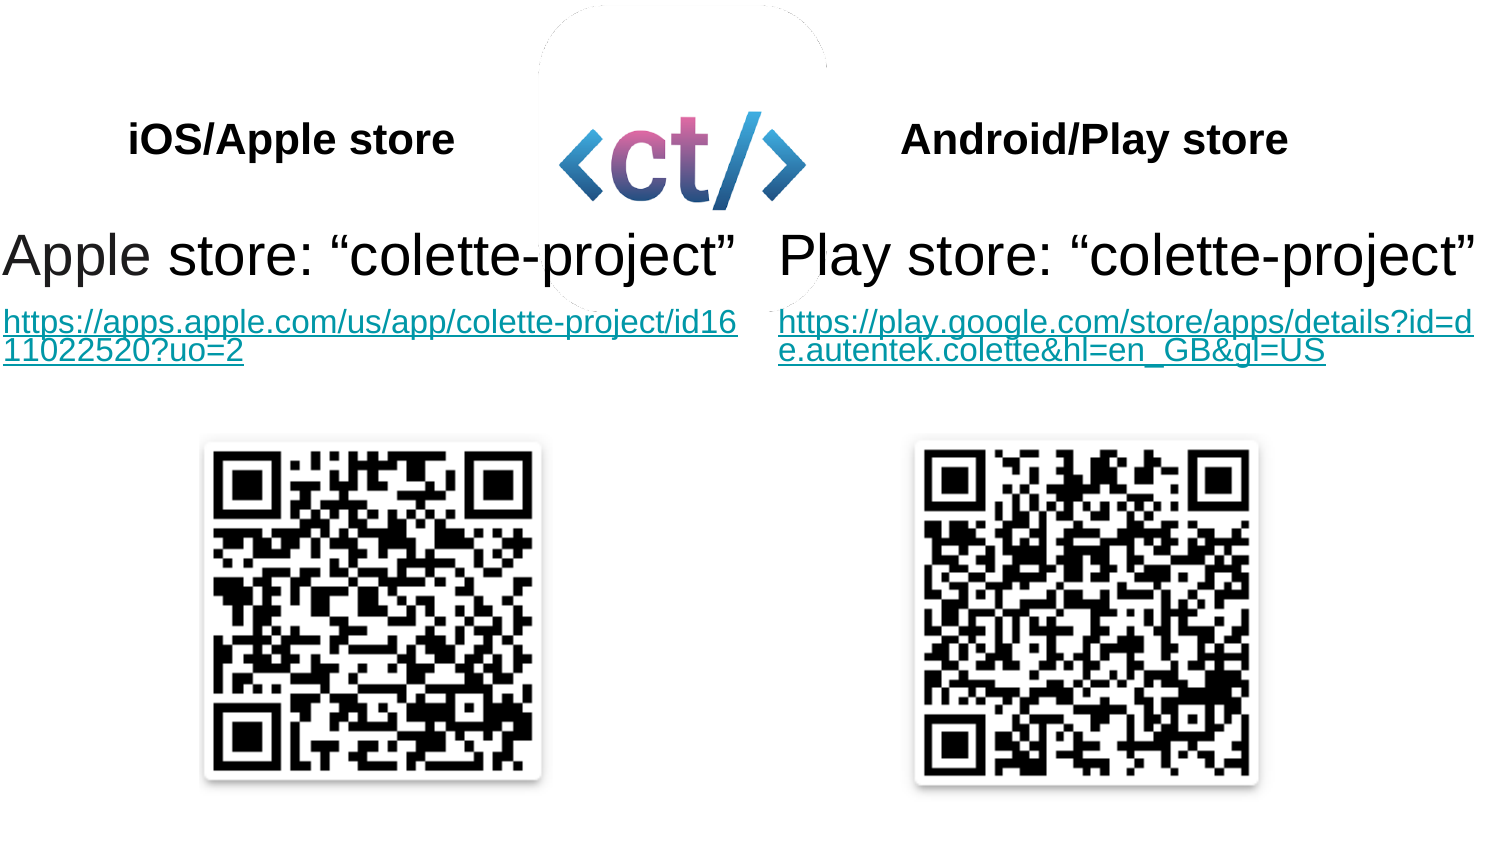

# iOS/Apple store
Android/Play store
Apple store: “colette-project”
https://apps.apple.com/us/app/colette-project/id1611022520?uo=2
Play store: “colette-project”
https://play.google.com/store/apps/details?id=de.autentek.colette&hl=en_GB&gl=US